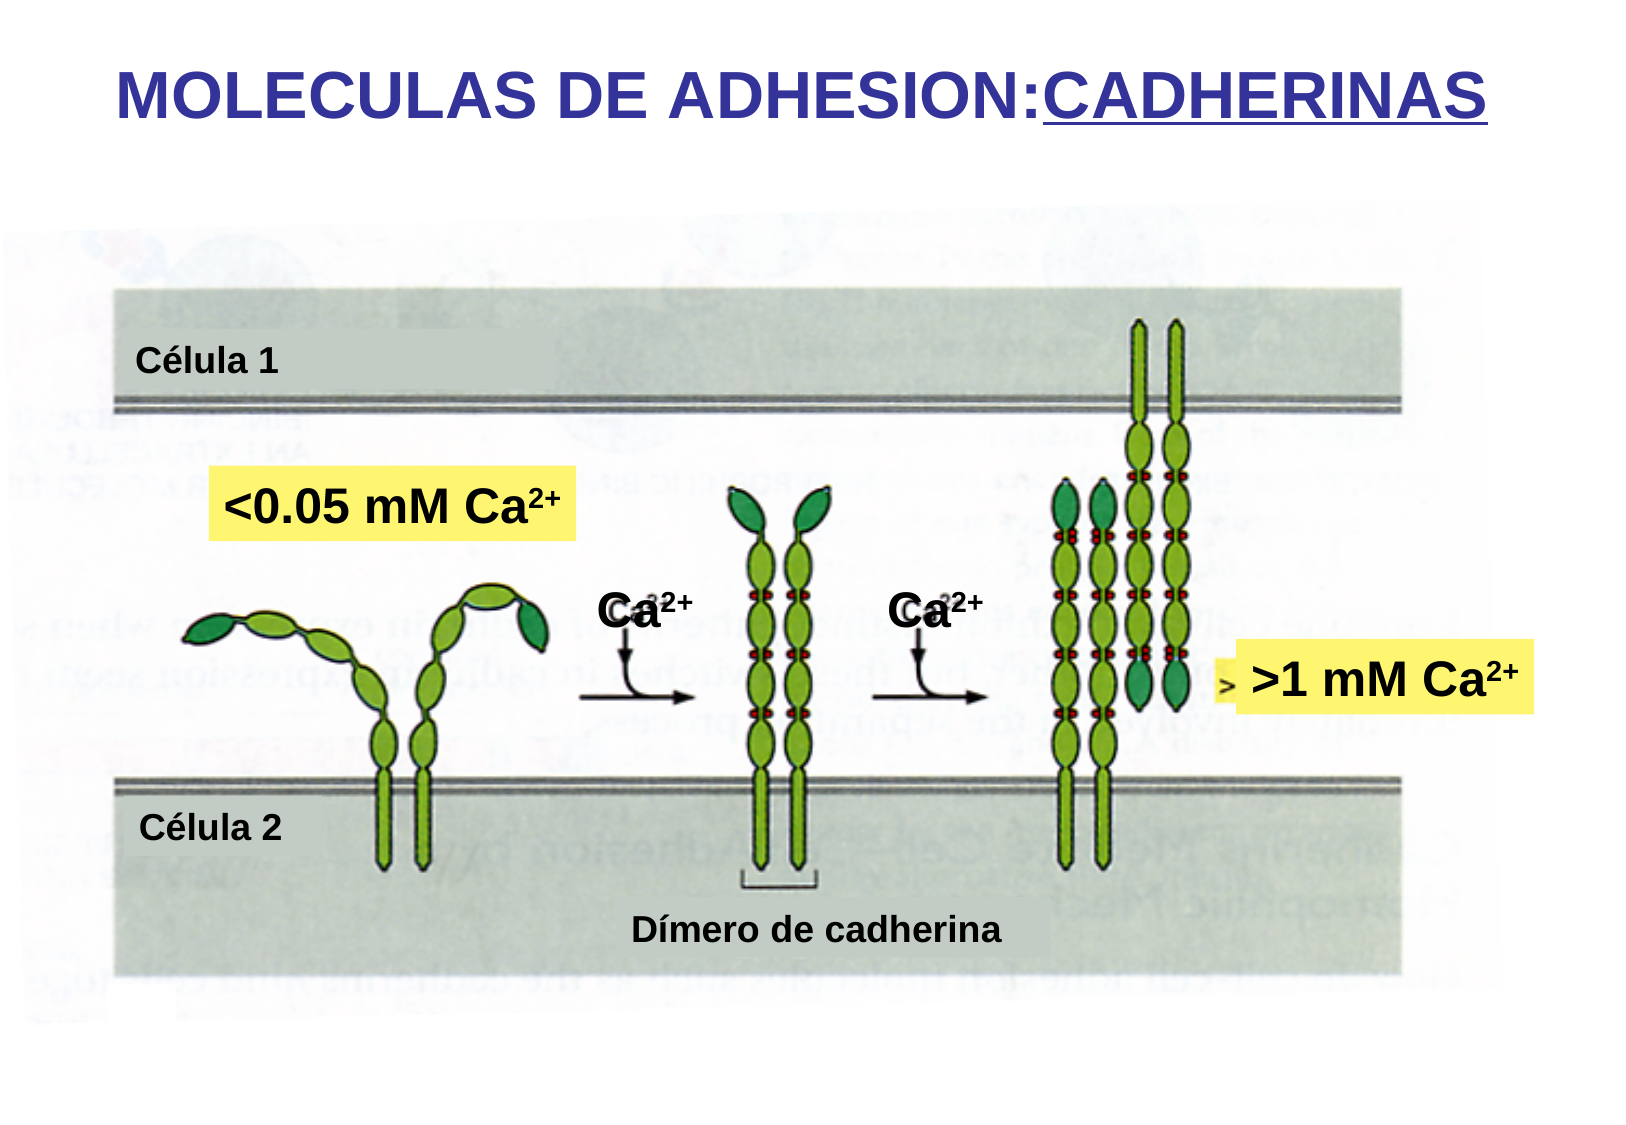

MOLECULAS DE ADHESION:CADHERINAS
Célula 1
<0.05 mM Ca2+
Ca2+
Ca2+
>1 mM Ca2+
Célula 2
Dímero de cadherina